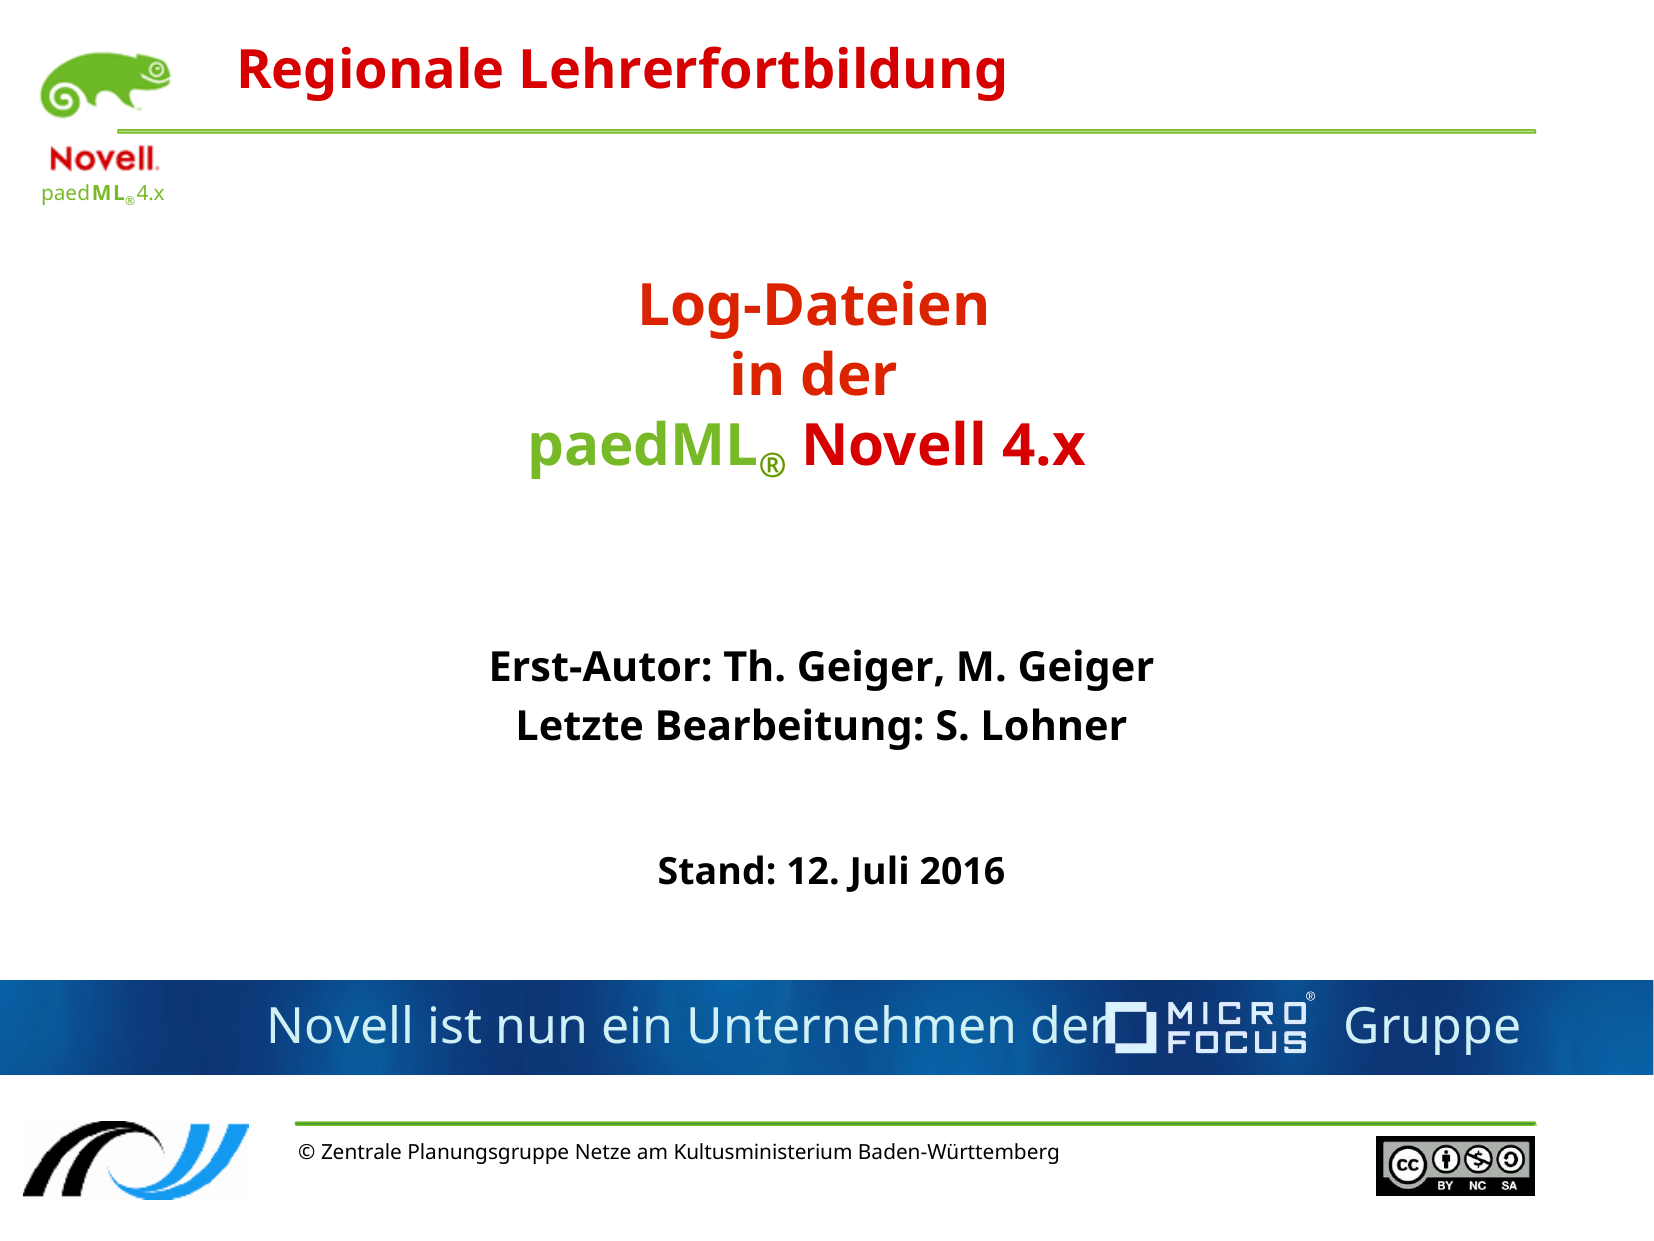

# Regionale Lehrerfortbildung
Log-Dateien
in der
paedML® Novell 4.x
Erst-Autor: Th. Geiger, M. Geiger
Letzte Bearbeitung: S. Lohner
Stand: 12. Juli 2016
Novell ist nun ein Unternehmen der Gruppe
© Zentrale Planungsgruppe Netze am Kultusministerium Baden-Württemberg